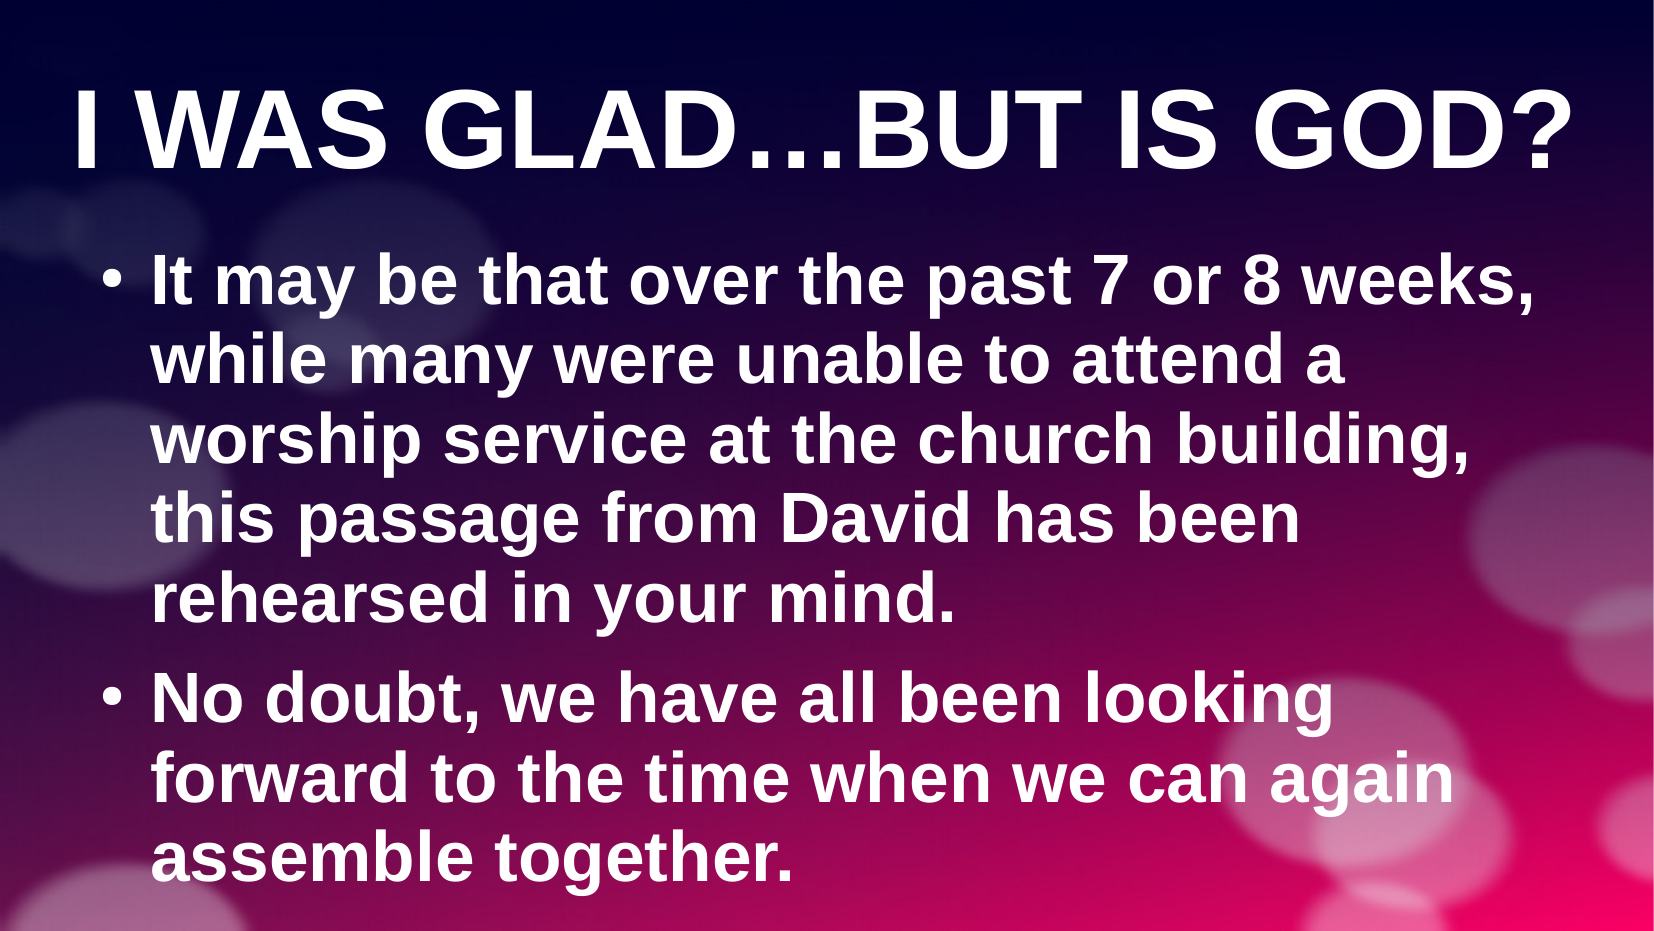

# I WAS GLAD…BUT IS GOD?
It may be that over the past 7 or 8 weeks, while many were unable to attend a worship service at the church building, this passage from David has been rehearsed in your mind.
No doubt, we have all been looking forward to the time when we can again assemble together.